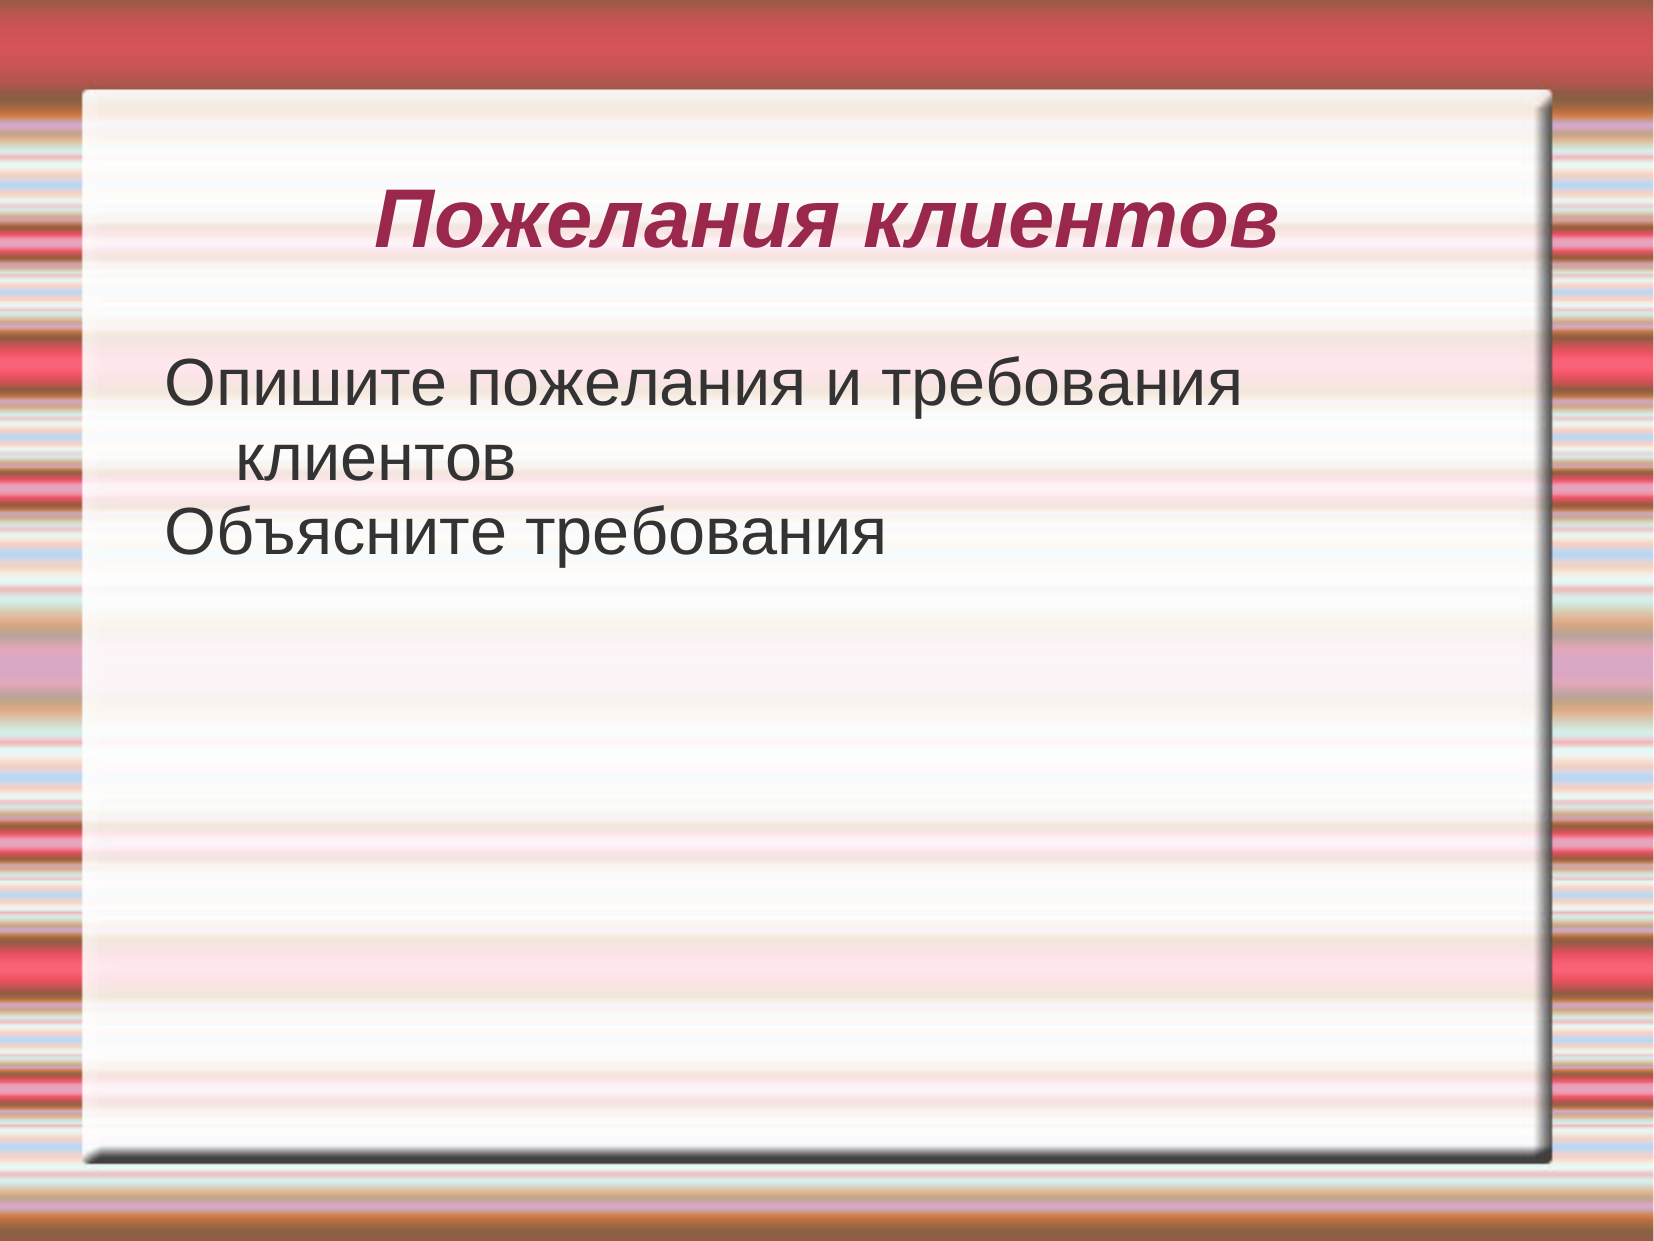

# Пожелания клиентов
Опишите пожелания и требования клиентов
Объясните требования